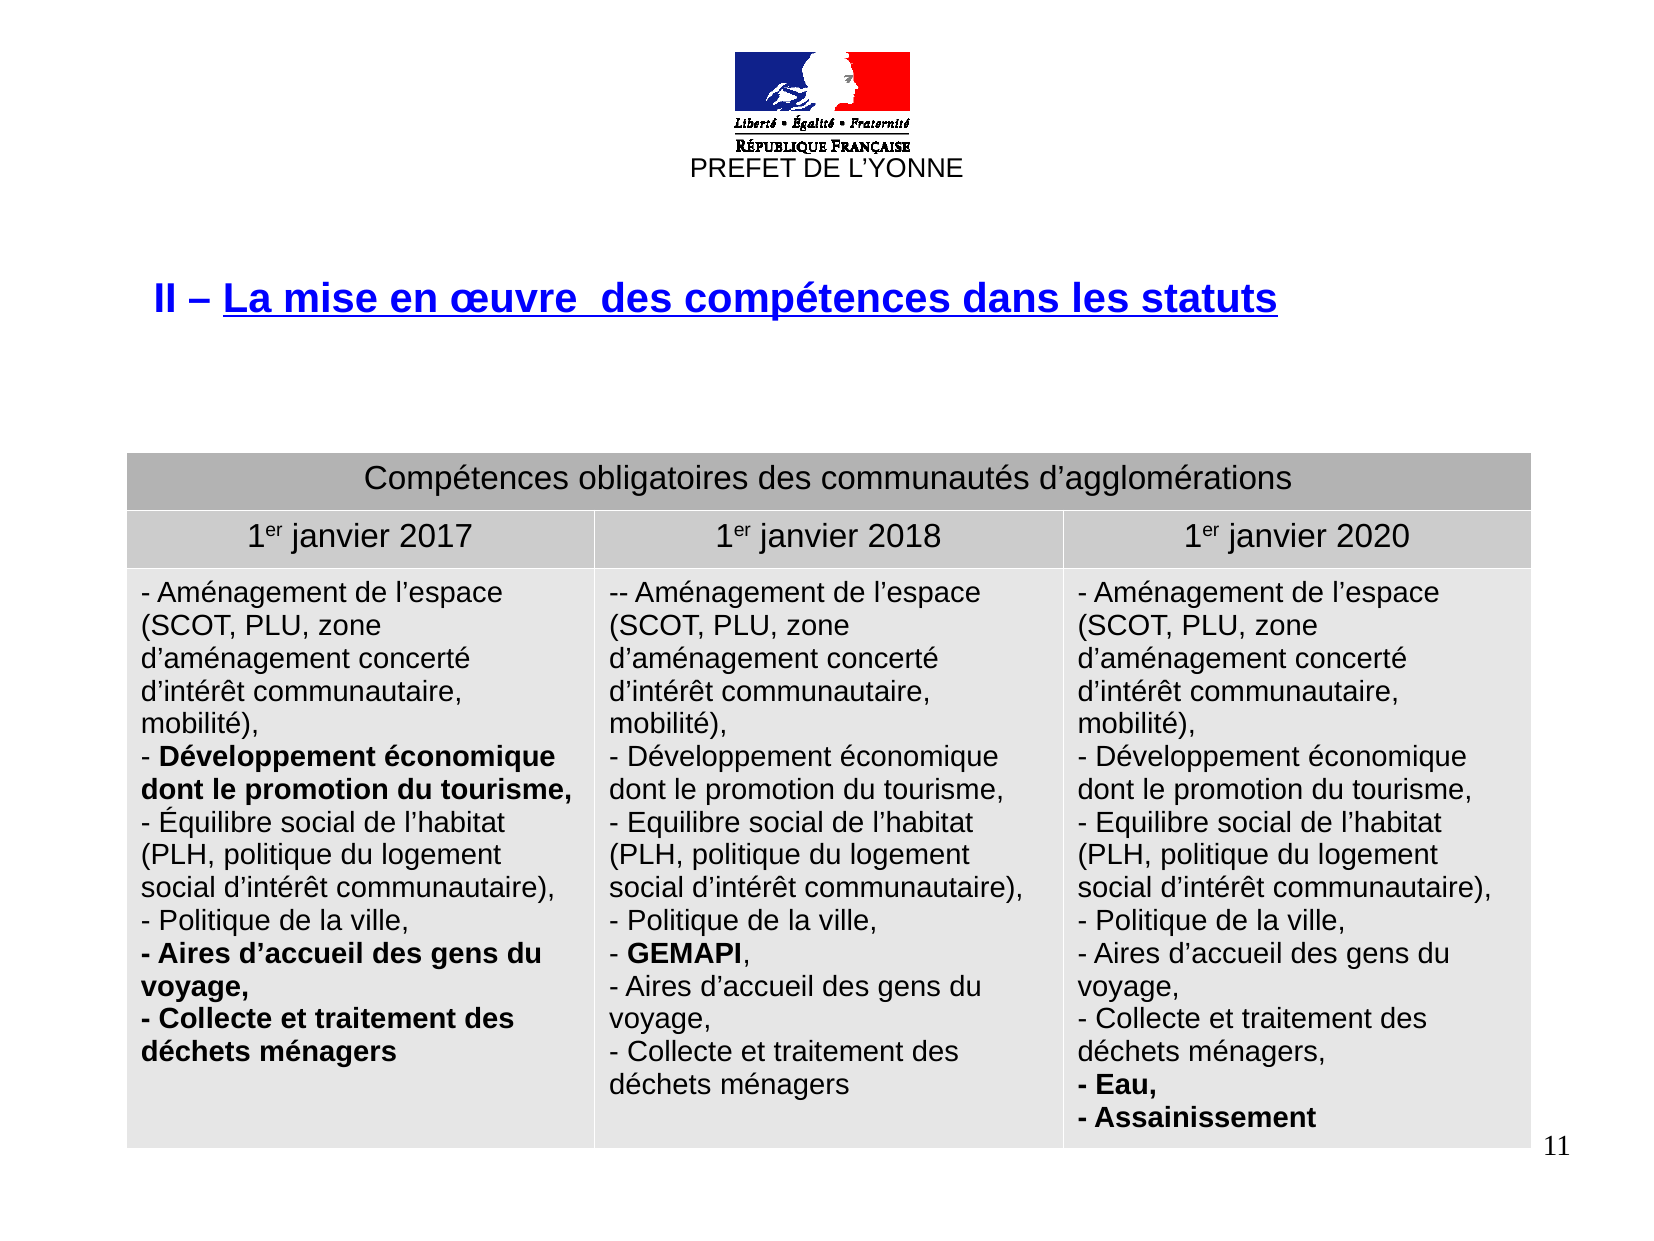

# PREFET DE L’YONNE
II – La mise en œuvre des compétences dans les statuts
| Compétences obligatoires des communautés d’agglomérations | | |
| --- | --- | --- |
| 1er janvier 2017 | 1er janvier 2018 | 1er janvier 2020 |
| - Aménagement de l’espace (SCOT, PLU, zone d’aménagement concerté d’intérêt communautaire, mobilité), - Développement économique dont le promotion du tourisme, - Équilibre social de l’habitat (PLH, politique du logement social d’intérêt communautaire), - Politique de la ville, - Aires d’accueil des gens du voyage, - Collecte et traitement des déchets ménagers | -- Aménagement de l’espace (SCOT, PLU, zone d’aménagement concerté d’intérêt communautaire, mobilité), - Développement économique dont le promotion du tourisme, - Equilibre social de l’habitat (PLH, politique du logement social d’intérêt communautaire), - Politique de la ville, - GEMAPI, - Aires d’accueil des gens du voyage, - Collecte et traitement des déchets ménagers | - Aménagement de l’espace (SCOT, PLU, zone d’aménagement concerté d’intérêt communautaire, mobilité), - Développement économique dont le promotion du tourisme, - Equilibre social de l’habitat (PLH, politique du logement social d’intérêt communautaire), - Politique de la ville, - Aires d’accueil des gens du voyage, - Collecte et traitement des déchets ménagers, - Eau, - Assainissement |
11